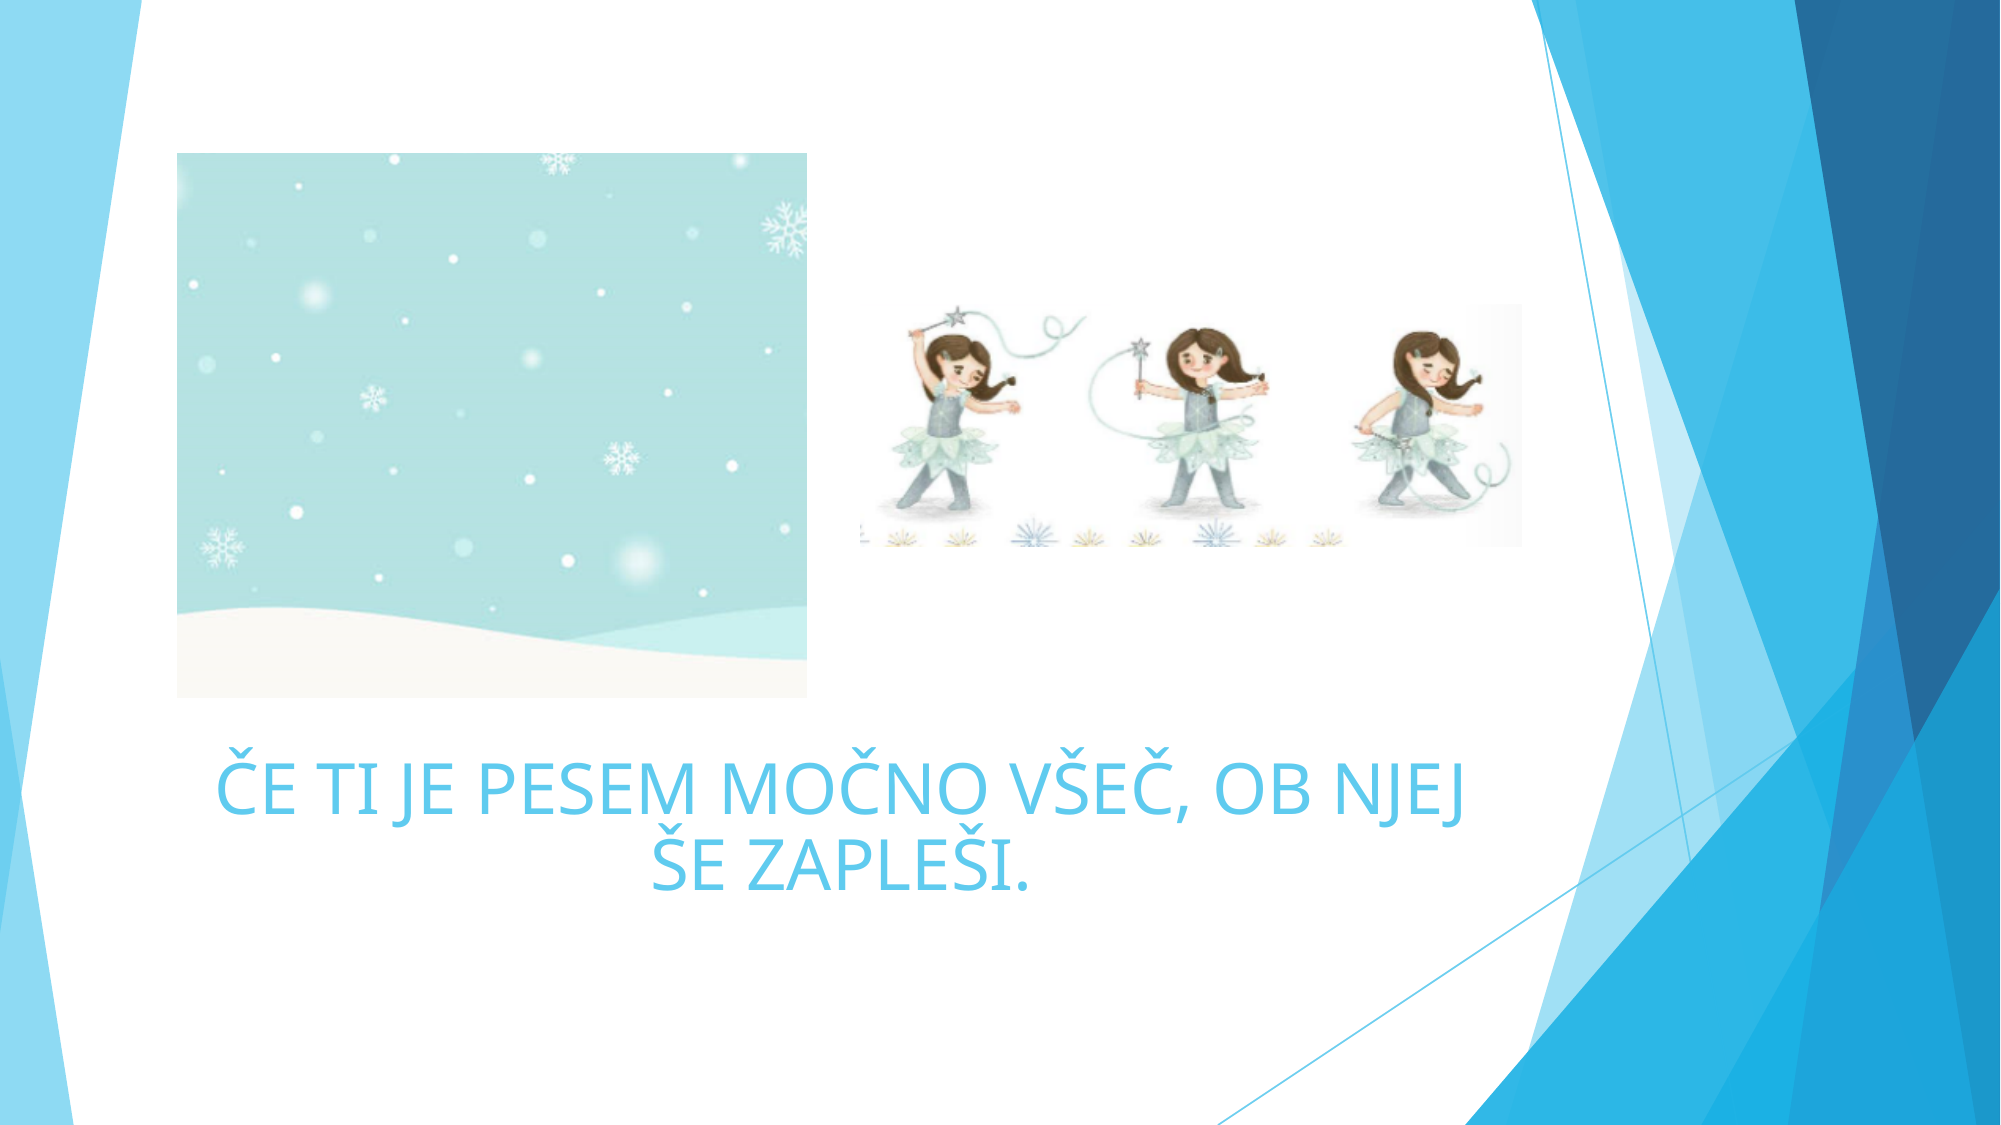

# ČE TI JE PESEM MOČNO VŠEČ, OB NJEJ ŠE ZAPLEŠI.